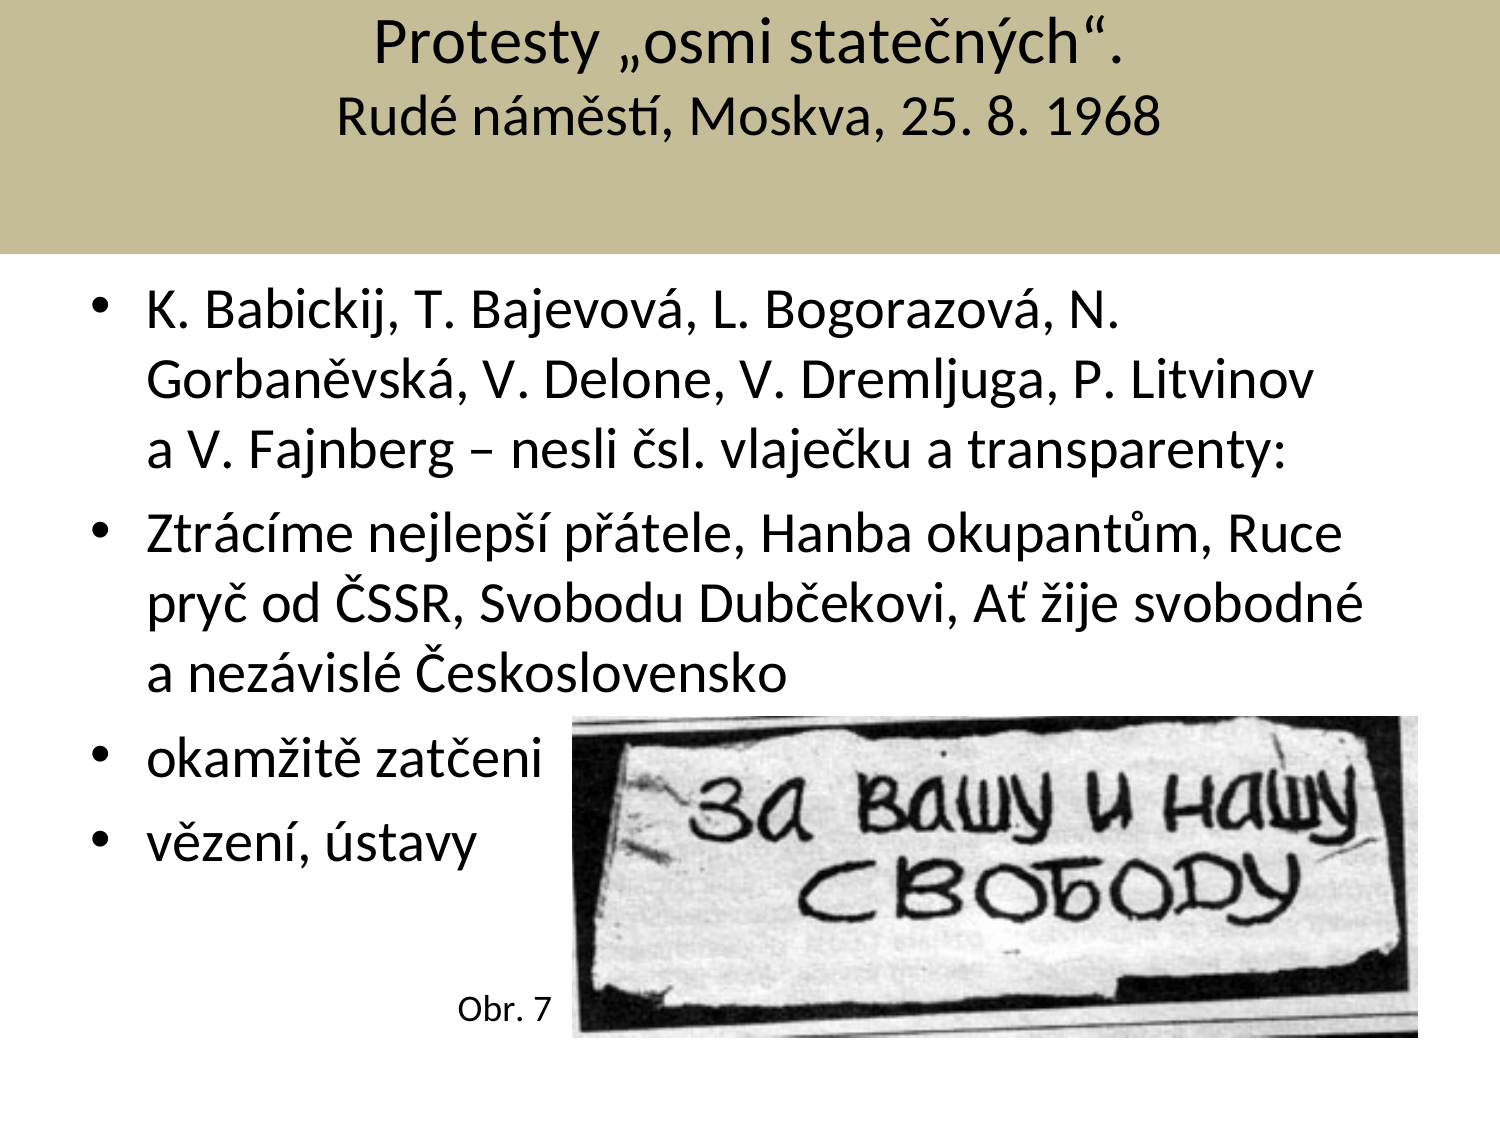

# Protesty „osmi statečných“. Rudé náměstí, Moskva, 25. 8. 1968
K. Babickij, T. Bajevová, L. Bogorazová, N. Gorbaněvská, V. Delone, V. Dremljuga, P. Litvinov
a V. Fajnberg – nesli čsl. vlaječku a transparenty:
Ztrácíme nejlepší přátele, Hanba okupantům, Ruce pryč od ČSSR, Svobodu Dubčekovi, Ať žije svobodné
a nezávislé Československo
okamžitě zatčeni
vězení, ústavy
Obr. 7